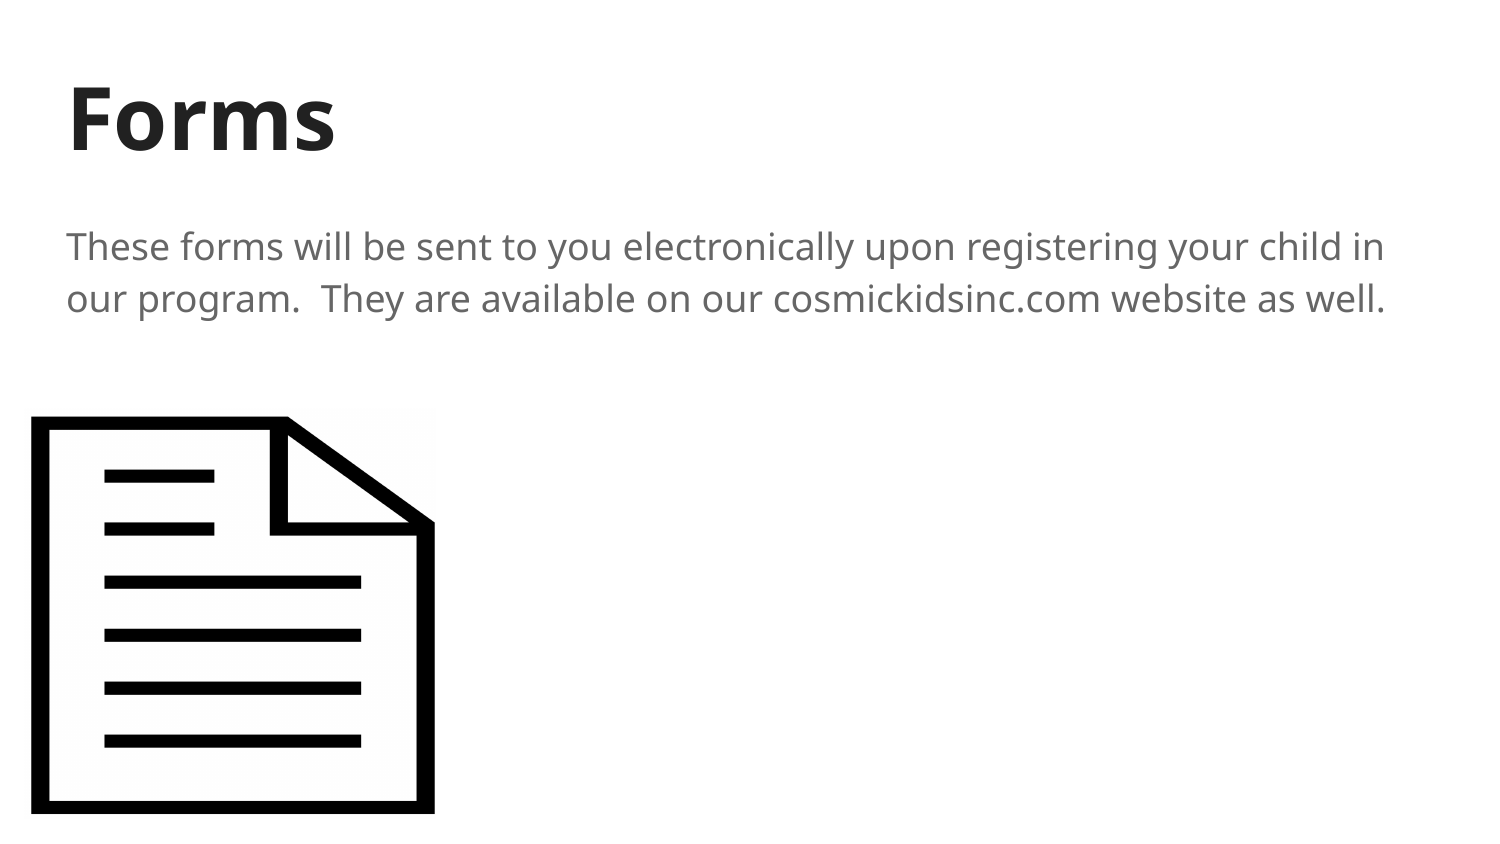

# Forms
These forms will be sent to you electronically upon registering your child in our program. They are available on our cosmickidsinc.com website as well.